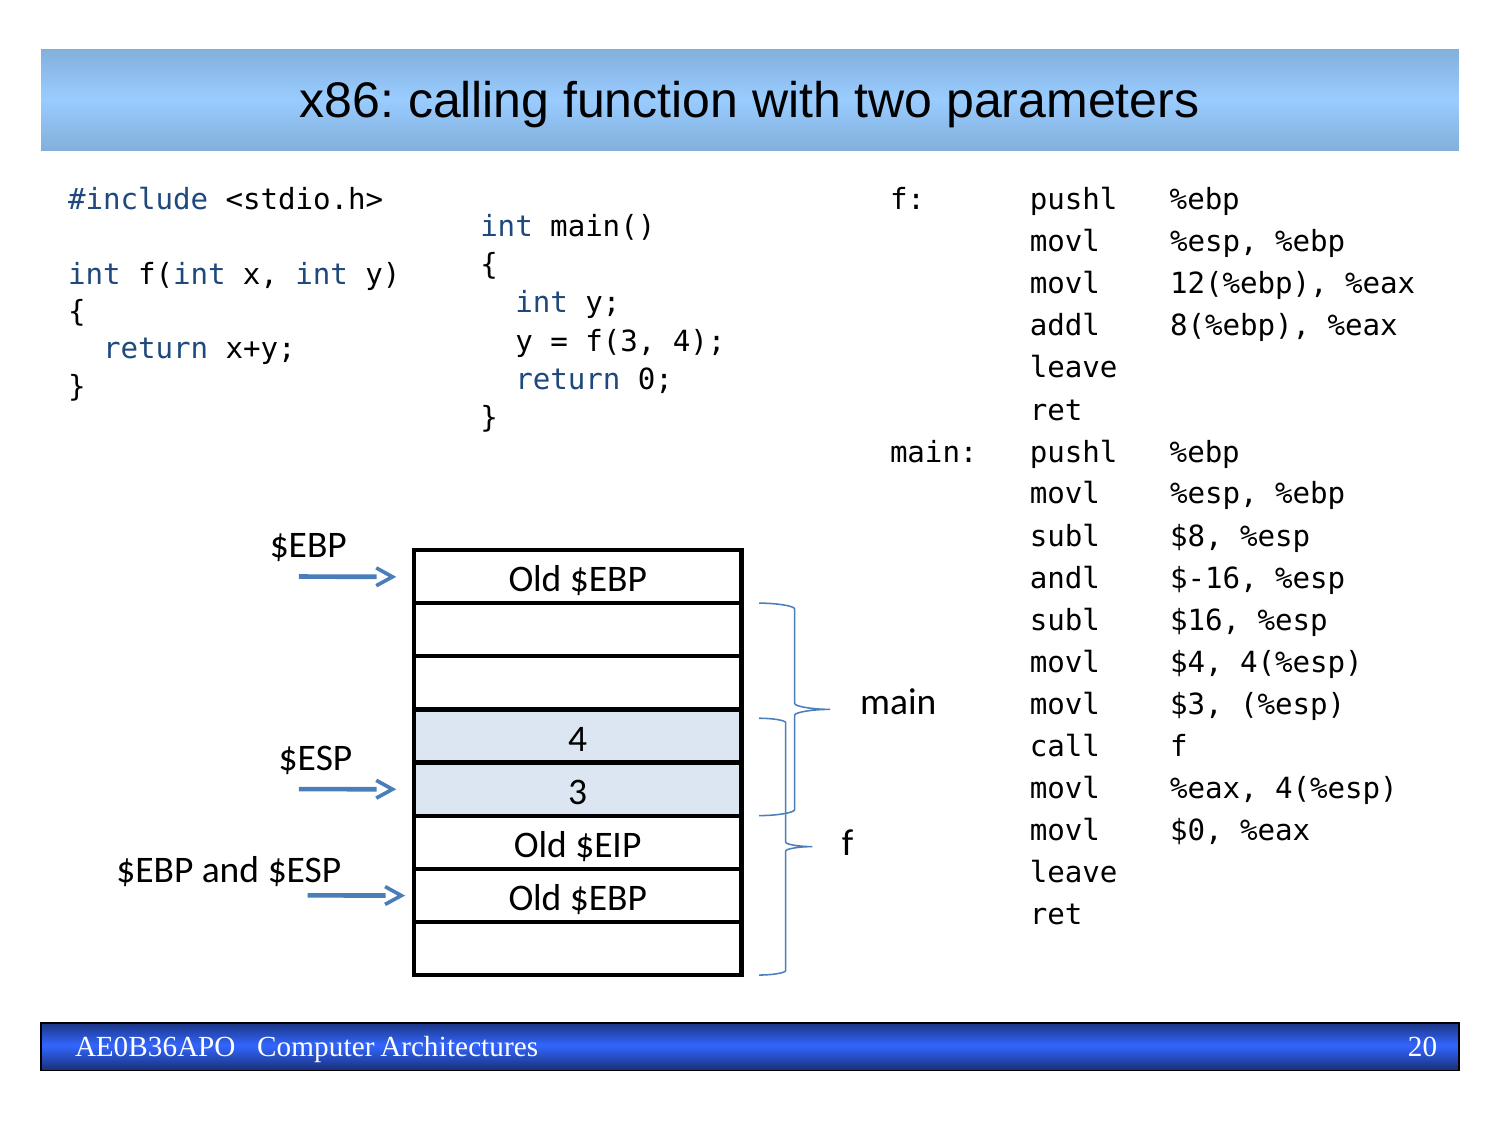

# x86: calling function with two parameters
#include <stdio.h>
int f(int x, int y)
{
 return x+y;
}
f: pushl %ebp
 movl %esp, %ebp
 movl 12(%ebp), %eax
 addl 8(%ebp), %eax
 leave
 ret
main: pushl %ebp
 movl %esp, %ebp
 subl $8, %esp
 andl $-16, %esp
 subl $16, %esp
 movl $4, 4(%esp)
 movl $3, (%esp)
 call f
 movl %eax, 4(%esp)
 movl $0, %eax
 leave
 ret
int main()
{
 int y;
 y = f(3, 4);
 return 0;
}
$EBP
Old $EBP
main
4
$ESP
3
f
Old $EIP
$EBP and $ESP
Old $EBP
AE0B36APO Computer Architectures
20